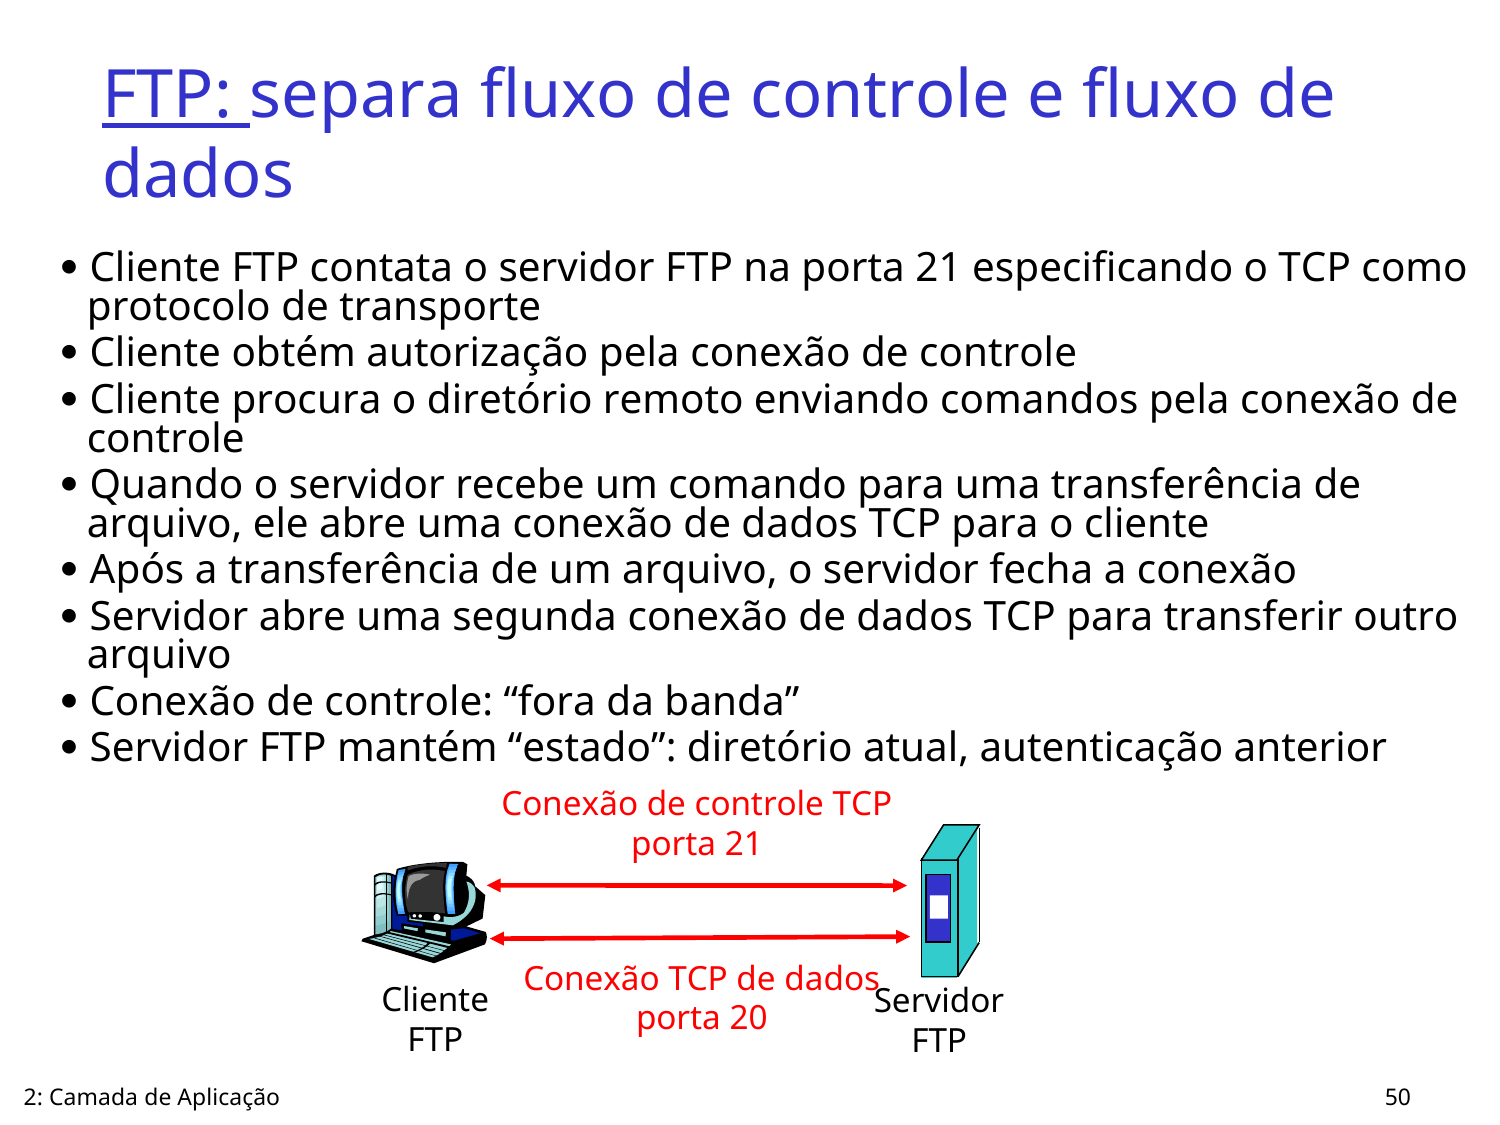

# FTP: separa fluxo de controle e fluxo de dados
 Cliente FTP contata o servidor FTP na porta 21 especificando o TCP como protocolo de transporte
 Cliente obtém autorização pela conexão de controle
 Cliente procura o diretório remoto enviando comandos pela conexão de controle
 Quando o servidor recebe um comando para uma transferência de arquivo, ele abre uma conexão de dados TCP para o cliente
 Após a transferência de um arquivo, o servidor fecha a conexão
 Servidor abre uma segunda conexão de dados TCP para transferir outro arquivo
 Conexão de controle: “fora da banda”
 Servidor FTP mantém “estado”: diretório atual, autenticação anterior
Conexão de controle TCP
porta 21
Conexão TCP de dados
porta 20
Cliente
FTP
Servidor
FTP
50